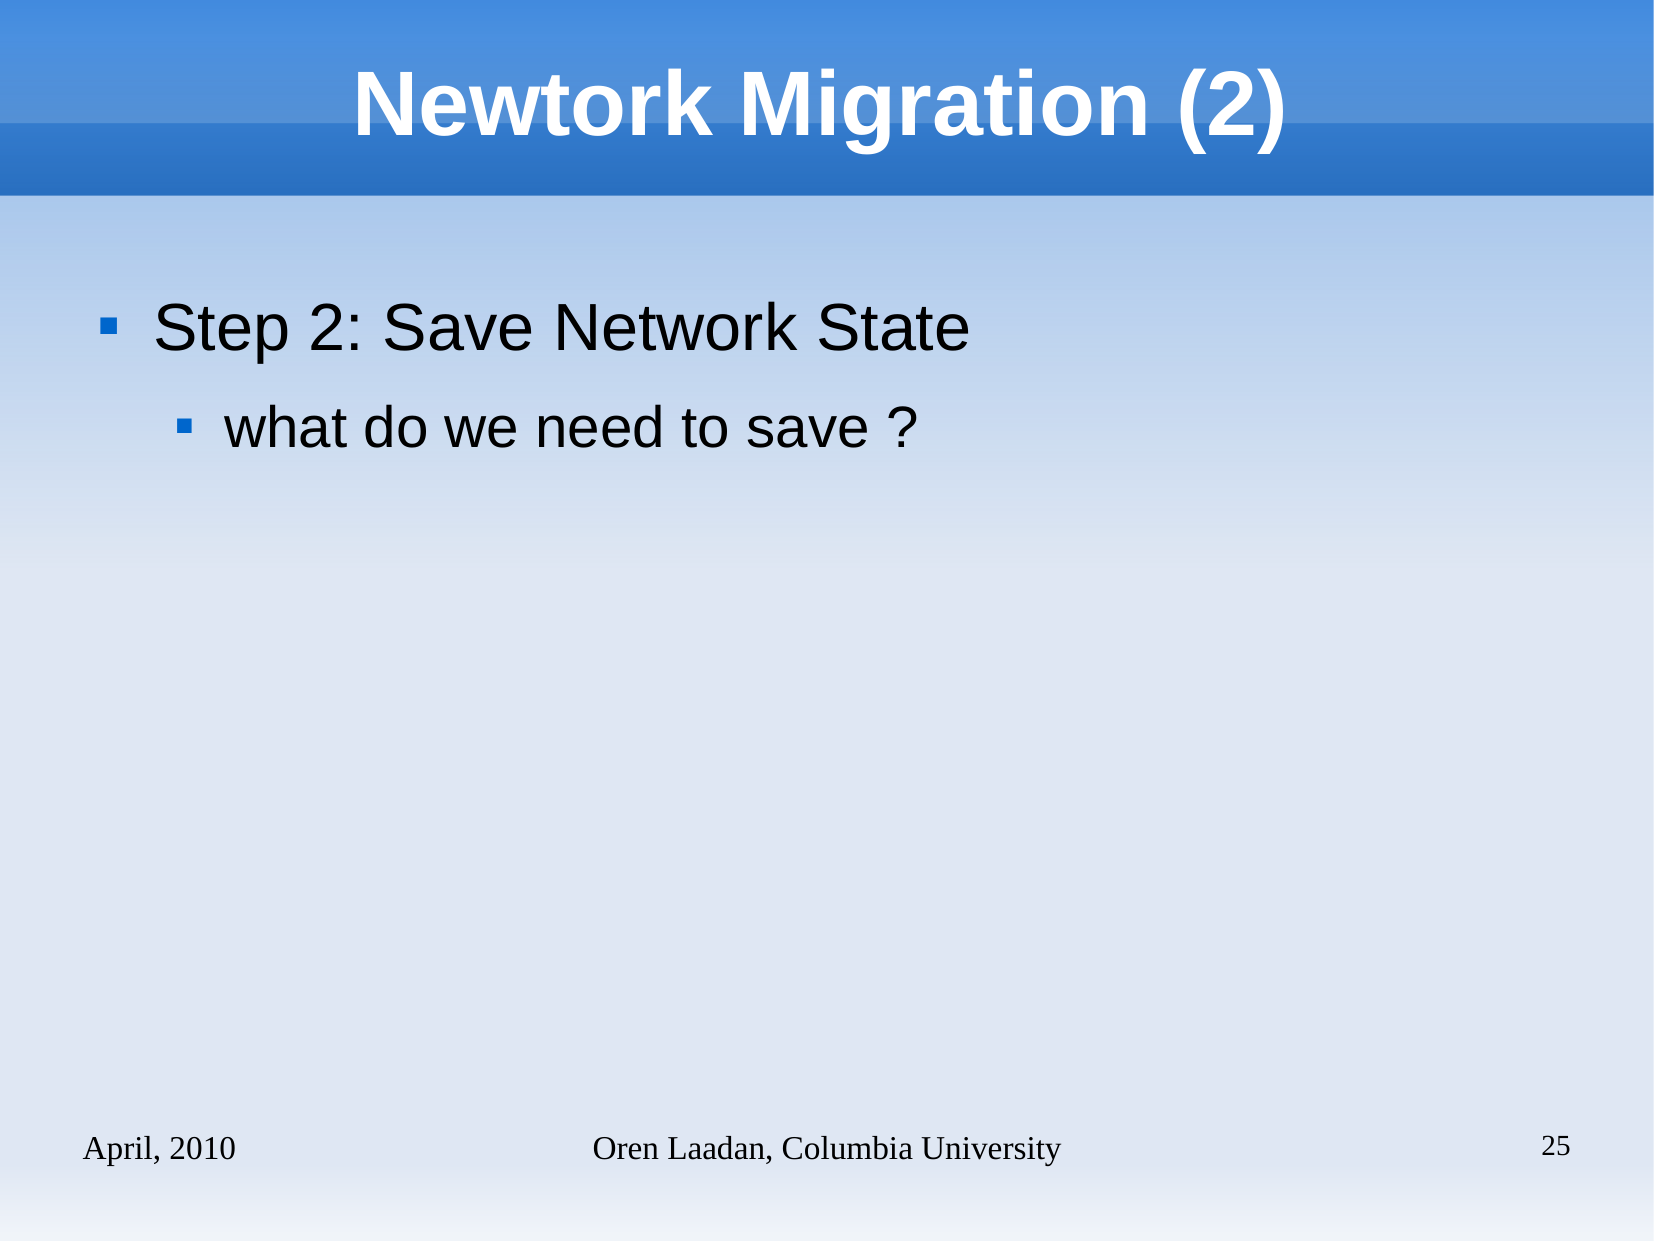

# Newtork Migration (2)
Step 2: Save Network State
what do we need to save ?
25